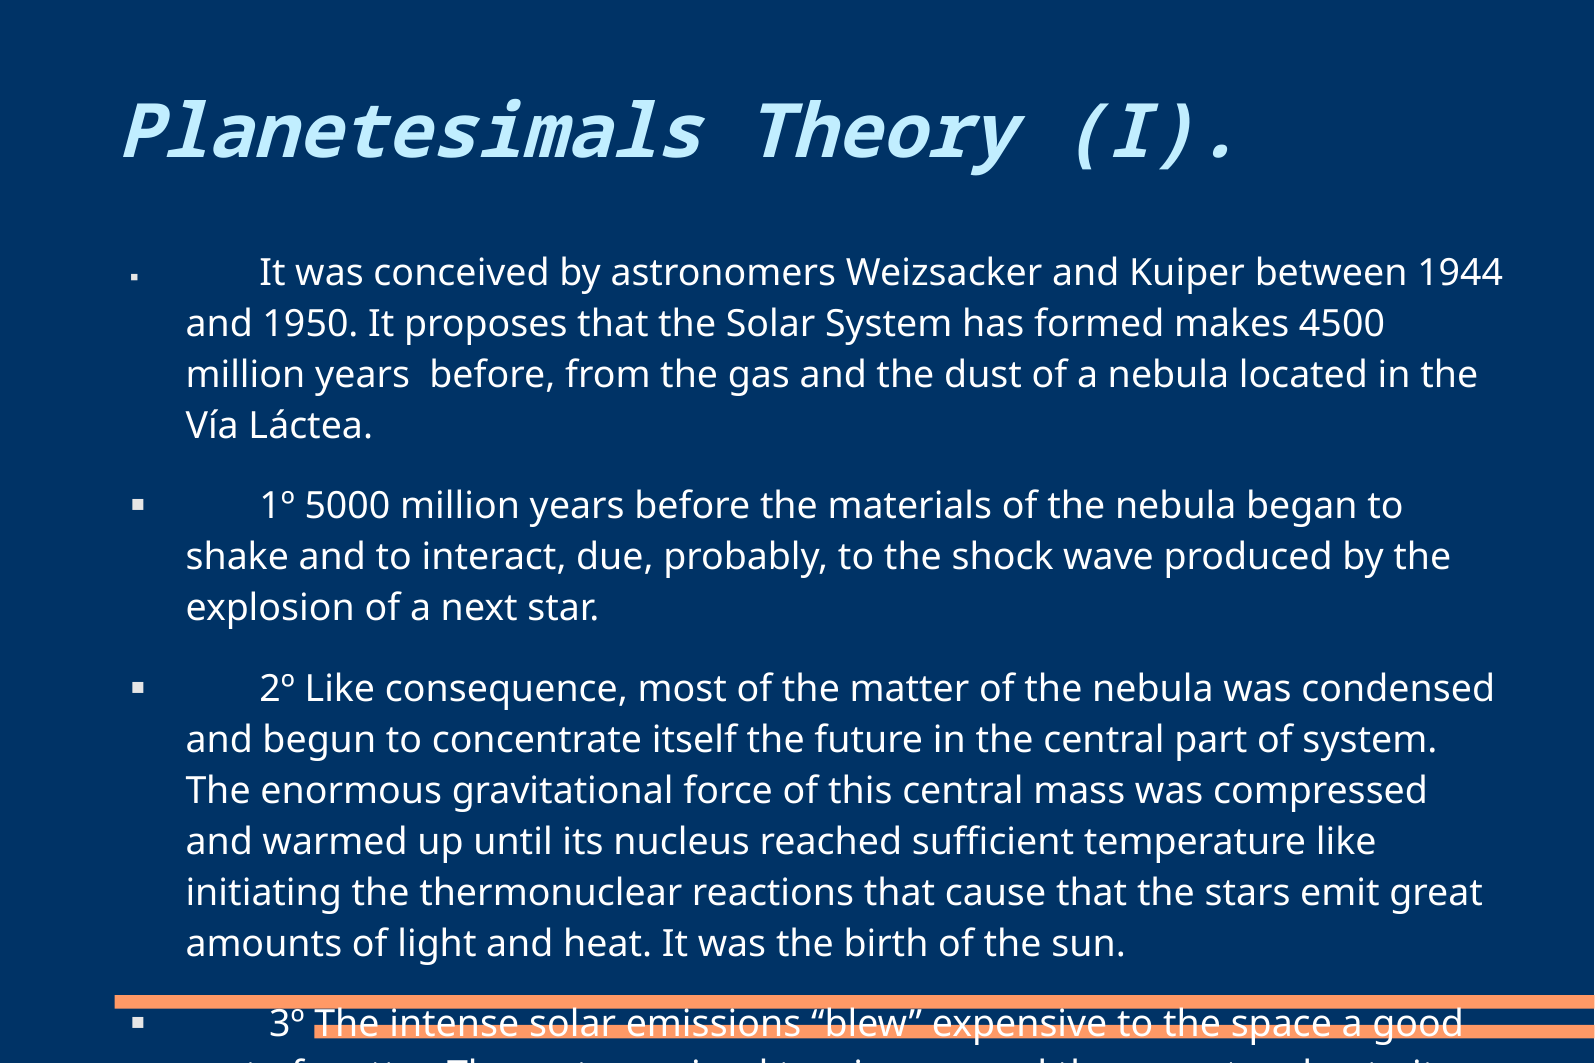

# Planetesimals Theory (I).
	It was conceived by astronomers Weizsacker and Kuiper between 1944 and 1950. It proposes that the Solar System has formed makes 4500 million years before, from the gas and the dust of a nebula located in the Vía Láctea.
	1º 5000 million years before the materials of the nebula began to shake and to interact, due, probably, to the shock wave produced by the explosion of a next star.
	2º Like consequence, most of the matter of the nebula was condensed and begun to concentrate itself the future in the central part of system. The enormous gravitational force of this central mass was compressed and warmed up until its nucleus reached sufficient temperature like initiating the thermonuclear reactions that cause that the stars emit great amounts of light and heat. It was the birth of the sun.
	 3º The intense solar emissions “blew” expensive to the space a good part of matter. The rest remained turning around the new star, due to its gravity, until forming a flattened disc.